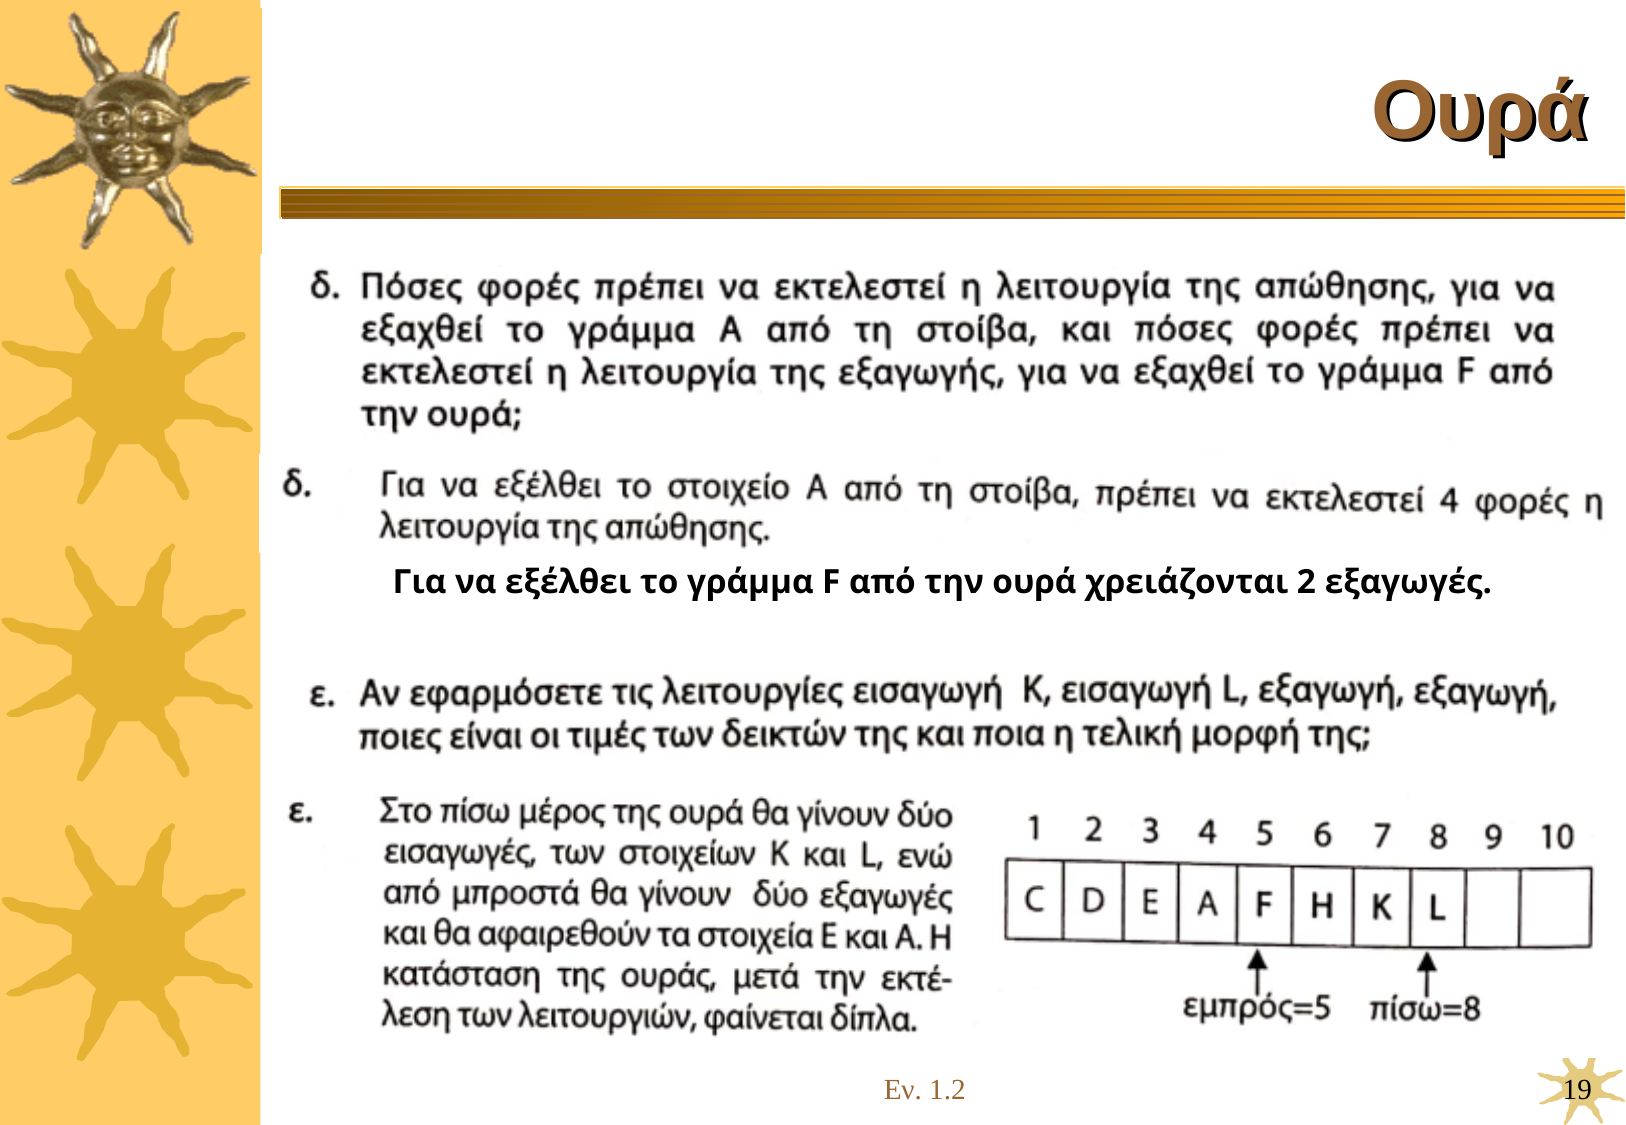

Ουρά
Για να εξέλθει το γράμμα F από την ουρά χρειάζονται 2 εξαγωγές.
Εν. 1.2
19